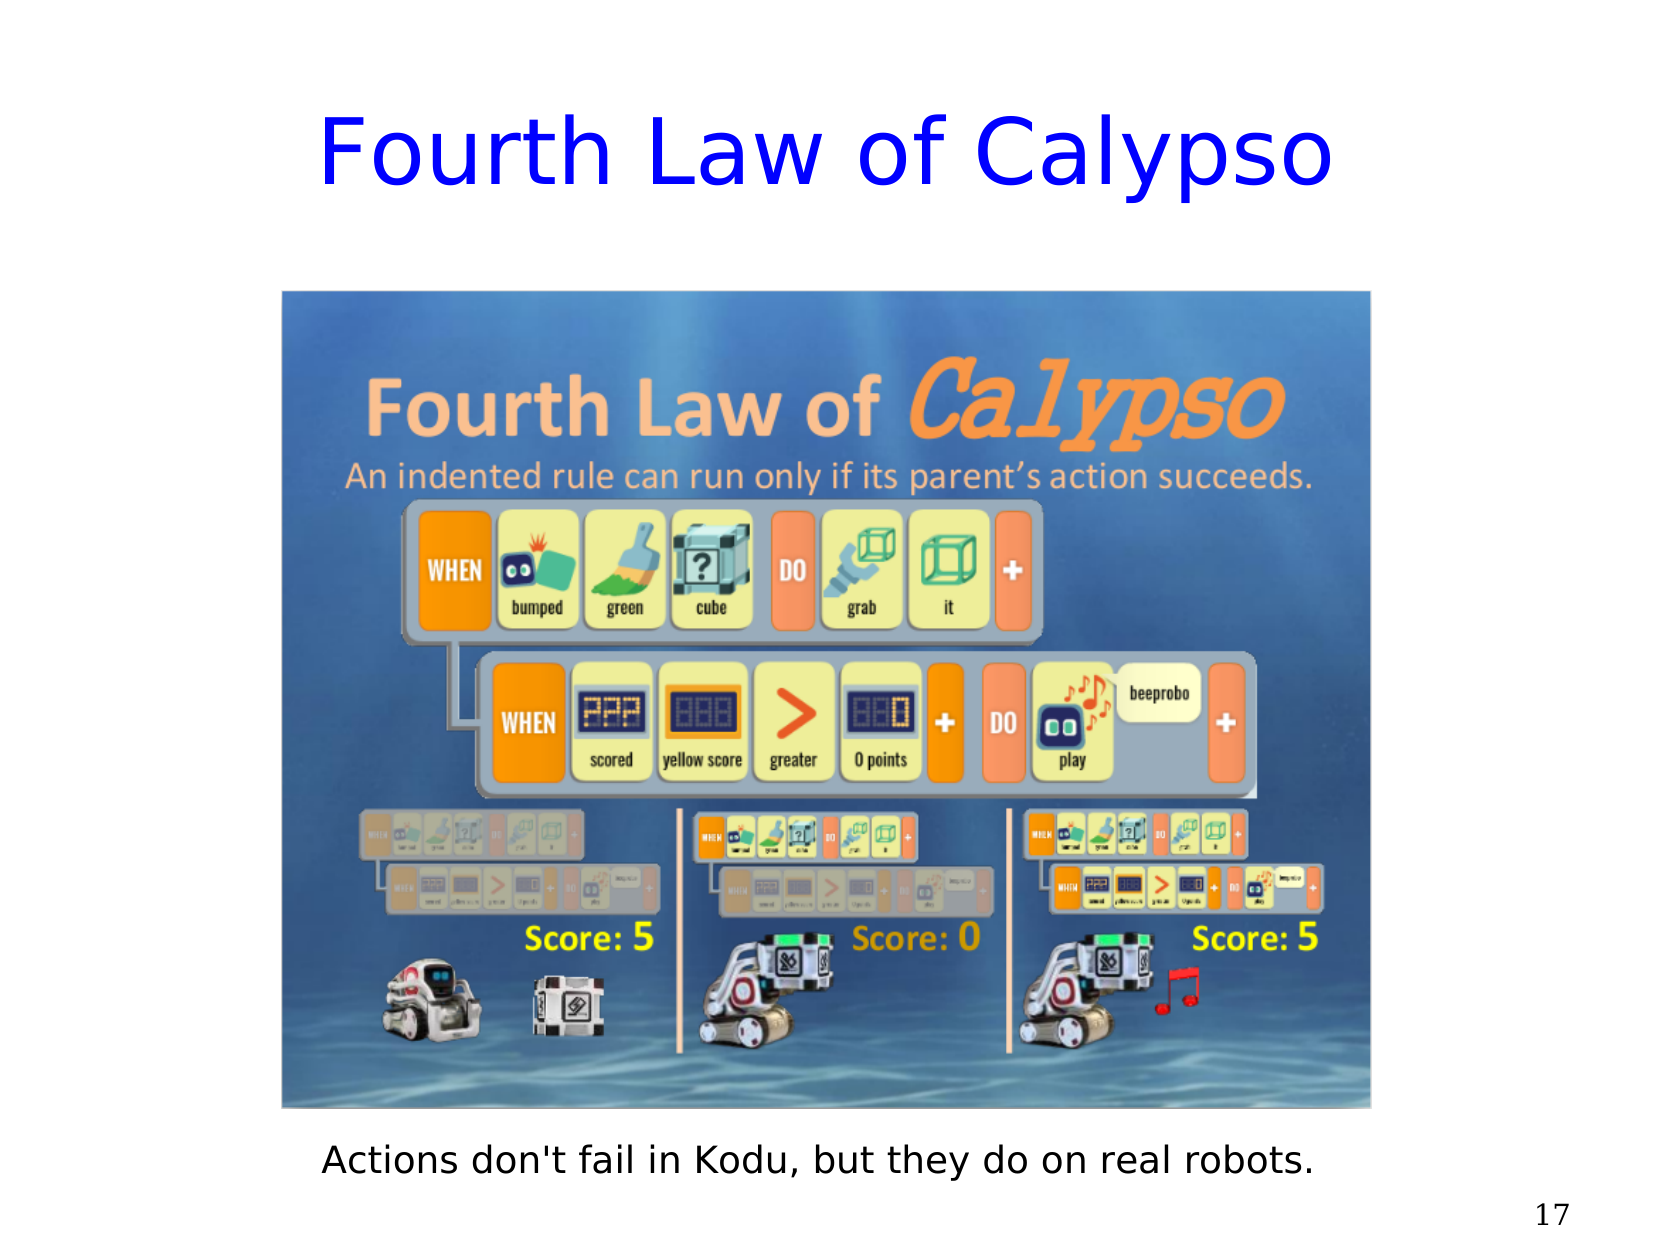

# Fourth Law of Calypso
Actions don't fail in Kodu, but they do on real robots.
17